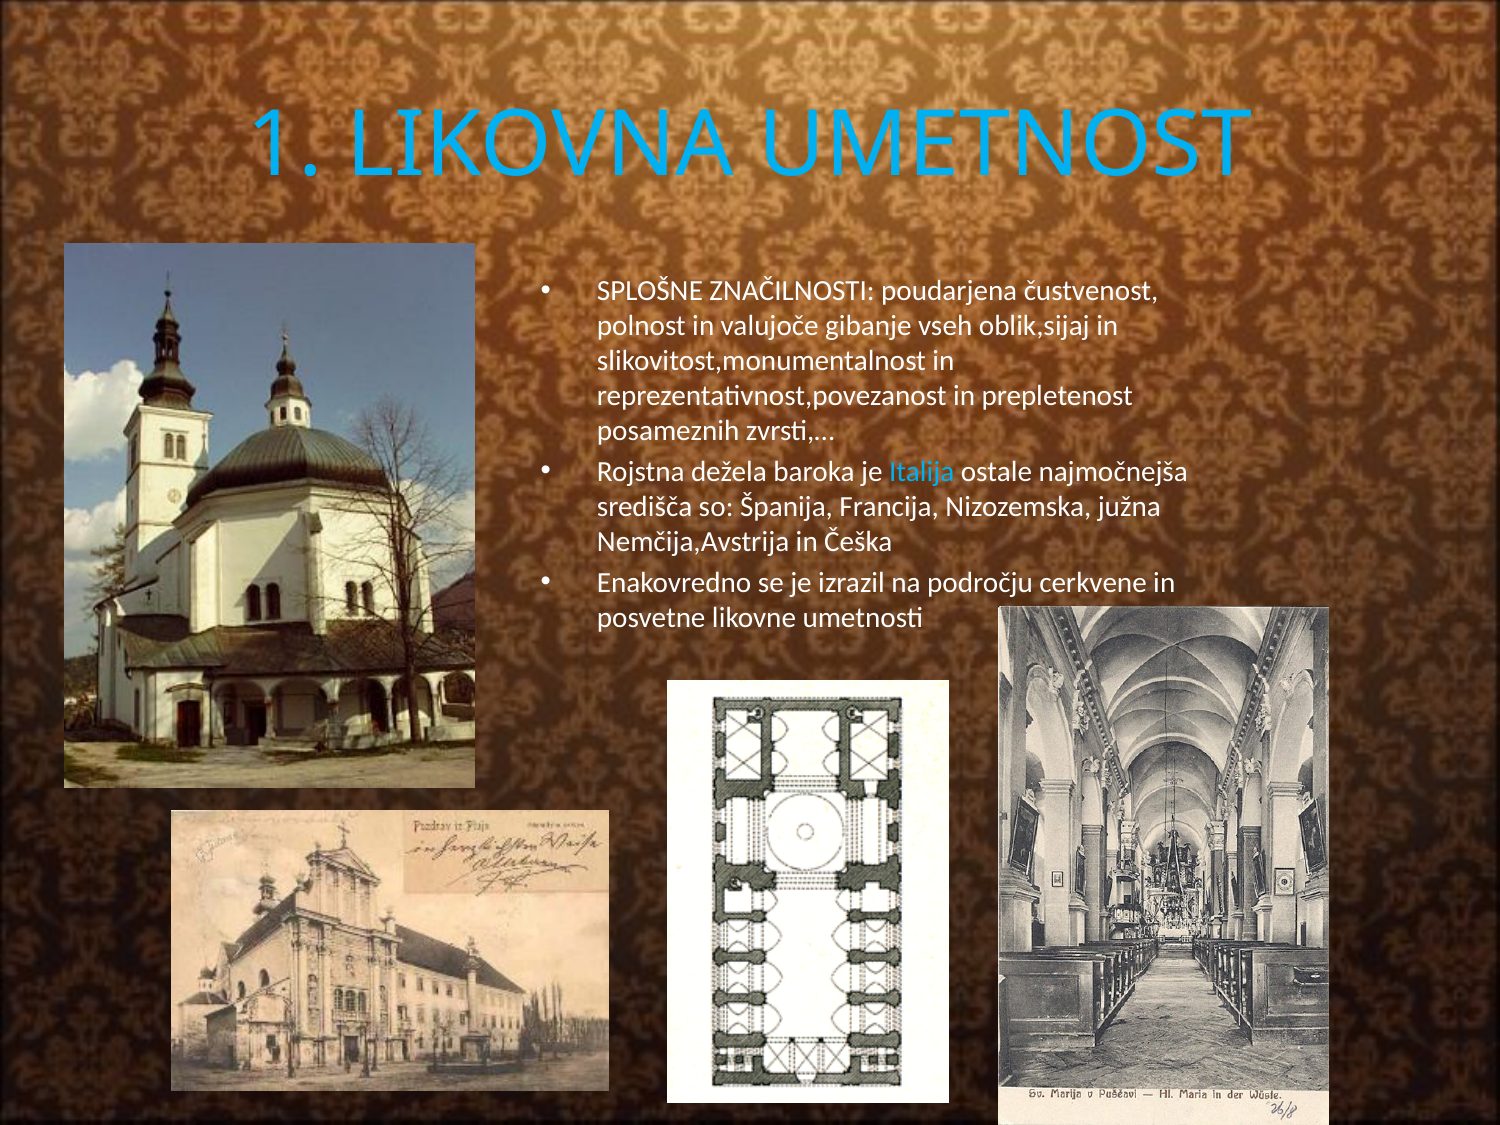

# 1. LIKOVNA UMETNOST
SPLOŠNE ZNAČILNOSTI: poudarjena čustvenost, polnost in valujoče gibanje vseh oblik,sijaj in slikovitost,monumentalnost in reprezentativnost,povezanost in prepletenost posameznih zvrsti,…
Rojstna dežela baroka je Italija ostale najmočnejša središča so: Španija, Francija, Nizozemska, južna Nemčija,Avstrija in Češka
Enakovredno se je izrazil na področju cerkvene in posvetne likovne umetnosti